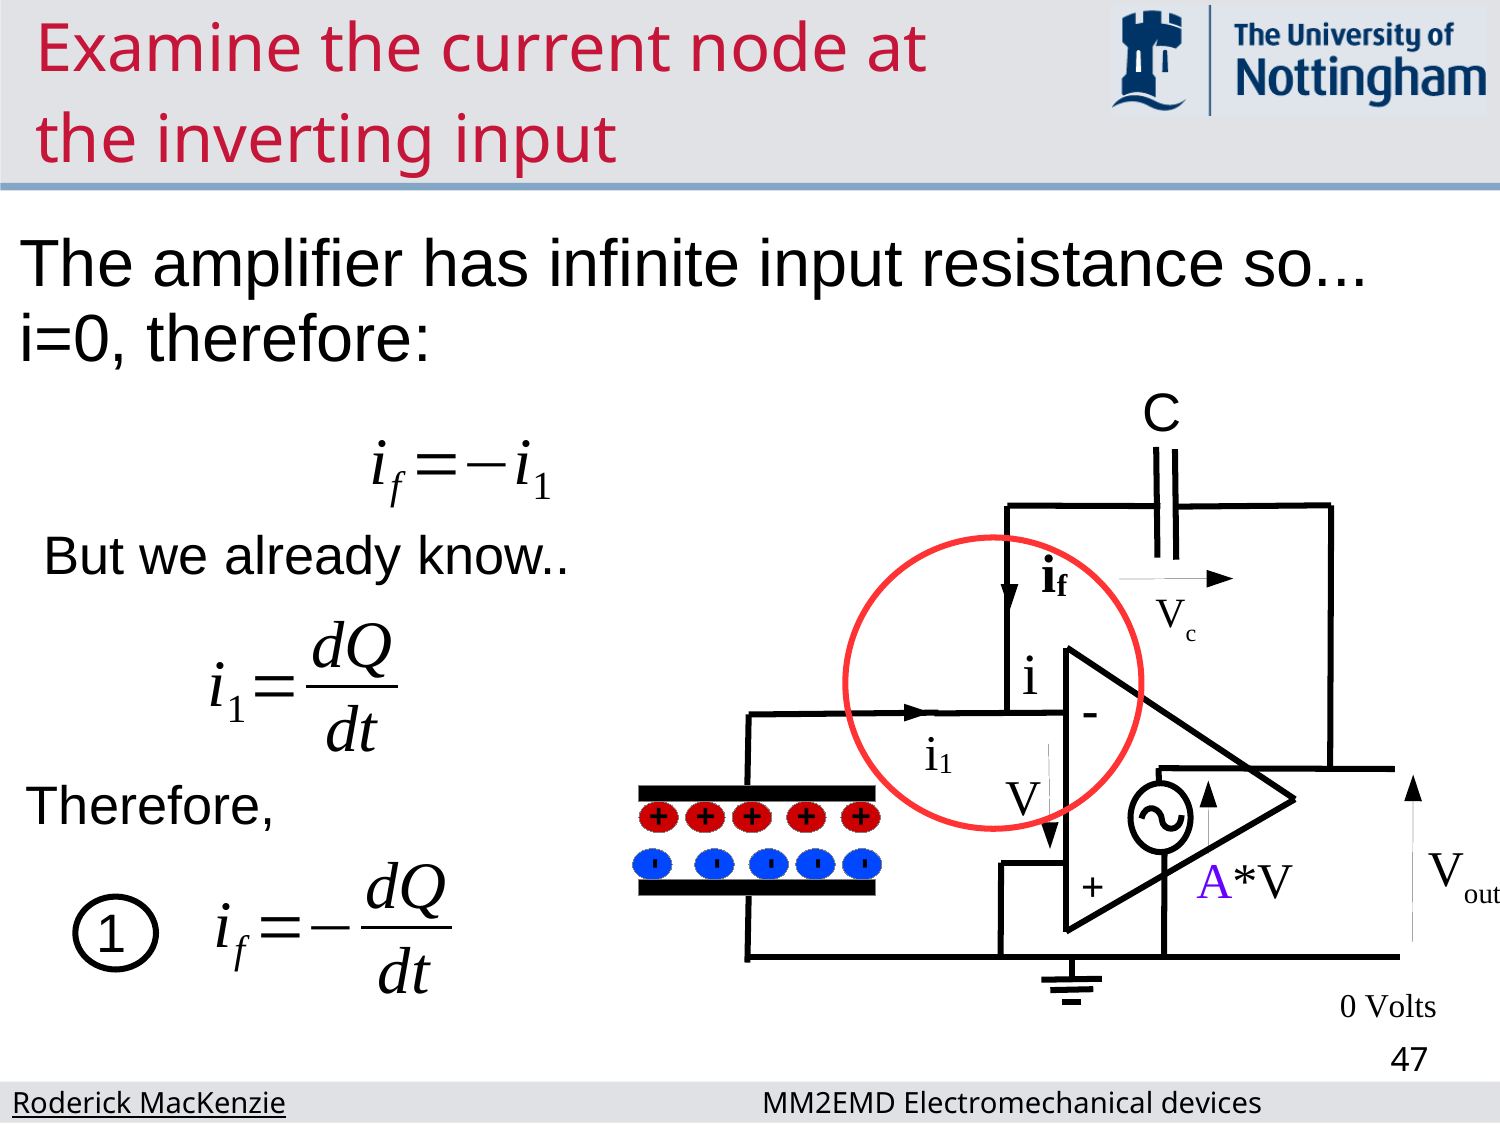

# Examine the current node at the inverting input
The amplifier has infinite input resistance so... i=0, therefore:
C
But we already know..
if
Vc
i
-
i1
V
Therefore,
+
+
+
+
+
-
-
-
-
-
Vout
A*V
+
1
0 Volts